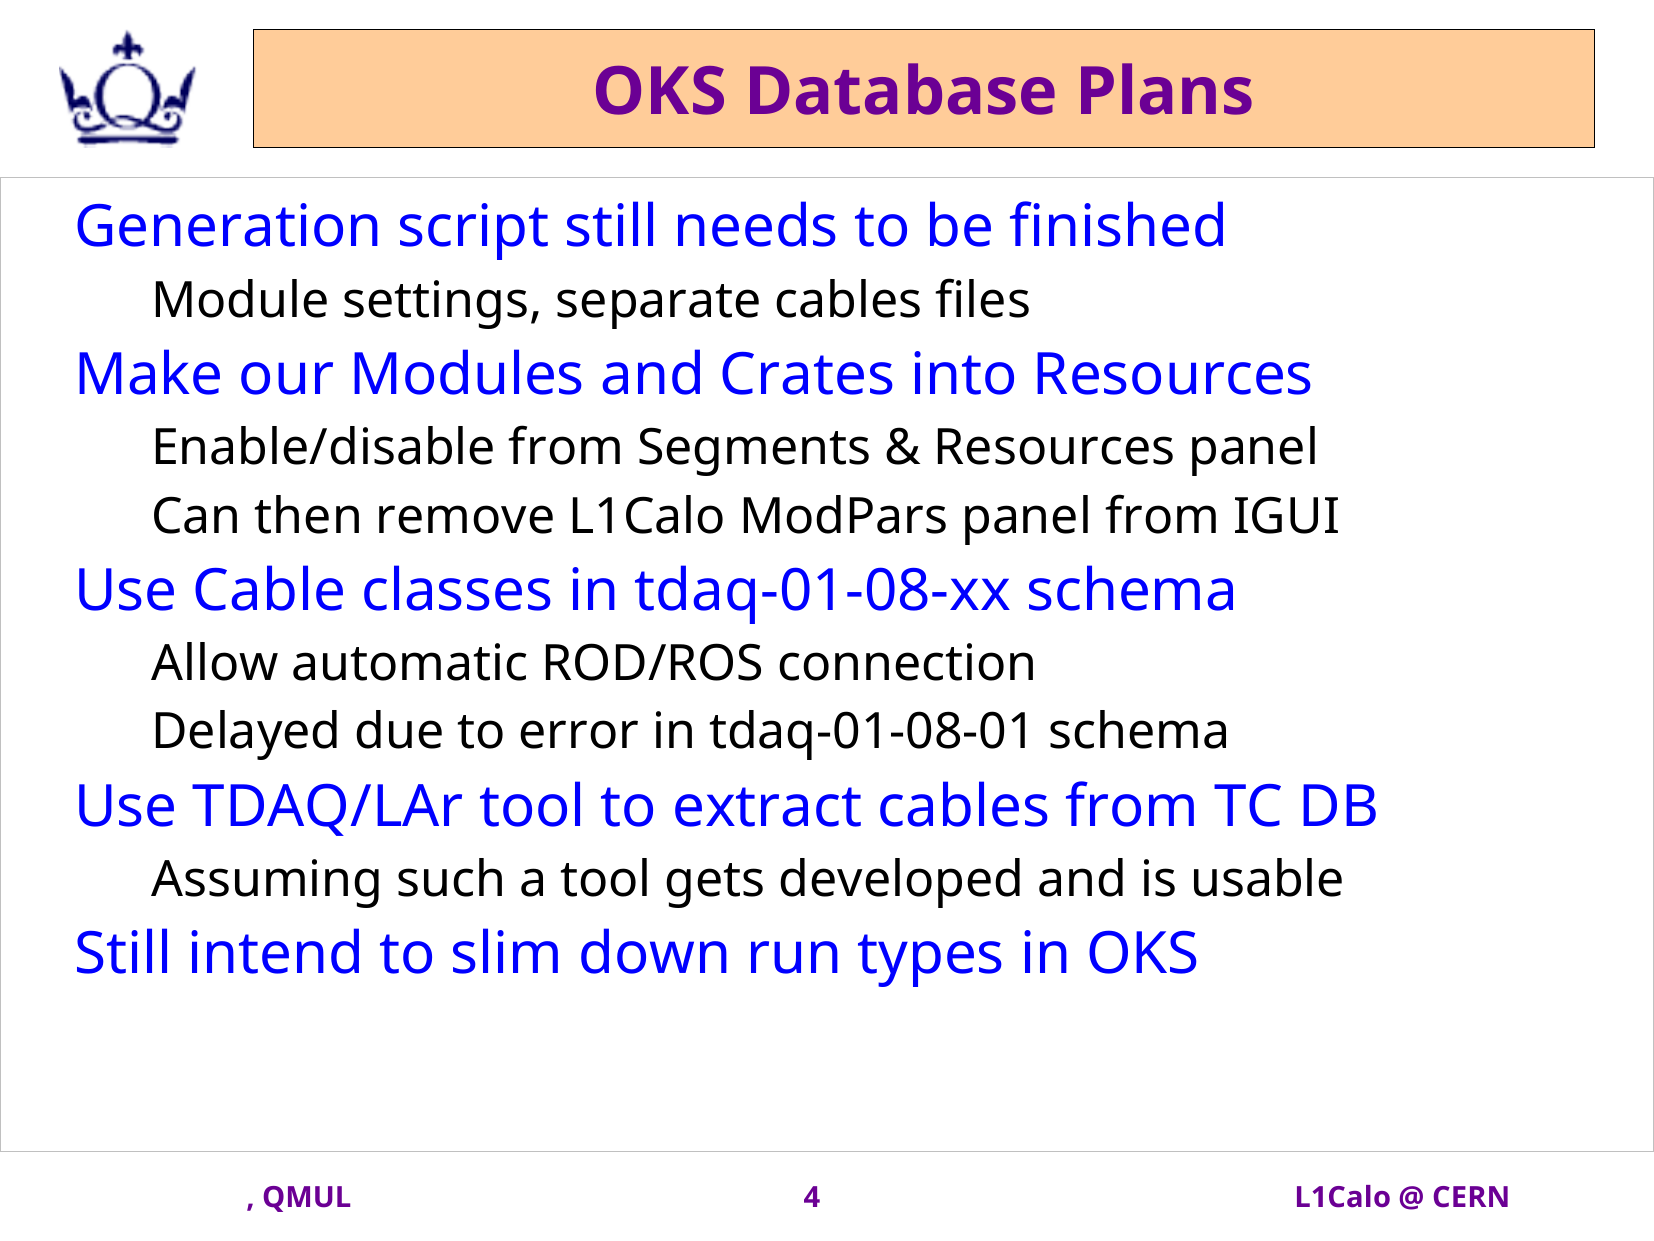

# OKS Database Plans
Generation script still needs to be finished
Module settings, separate cables files
Make our Modules and Crates into Resources
Enable/disable from Segments & Resources panel
Can then remove L1Calo ModPars panel from IGUI
Use Cable classes in tdaq-01-08-xx schema
Allow automatic ROD/ROS connection
Delayed due to error in tdaq-01-08-01 schema
Use TDAQ/LAr tool to extract cables from TC DB
Assuming such a tool gets developed and is usable
Still intend to slim down run types in OKS